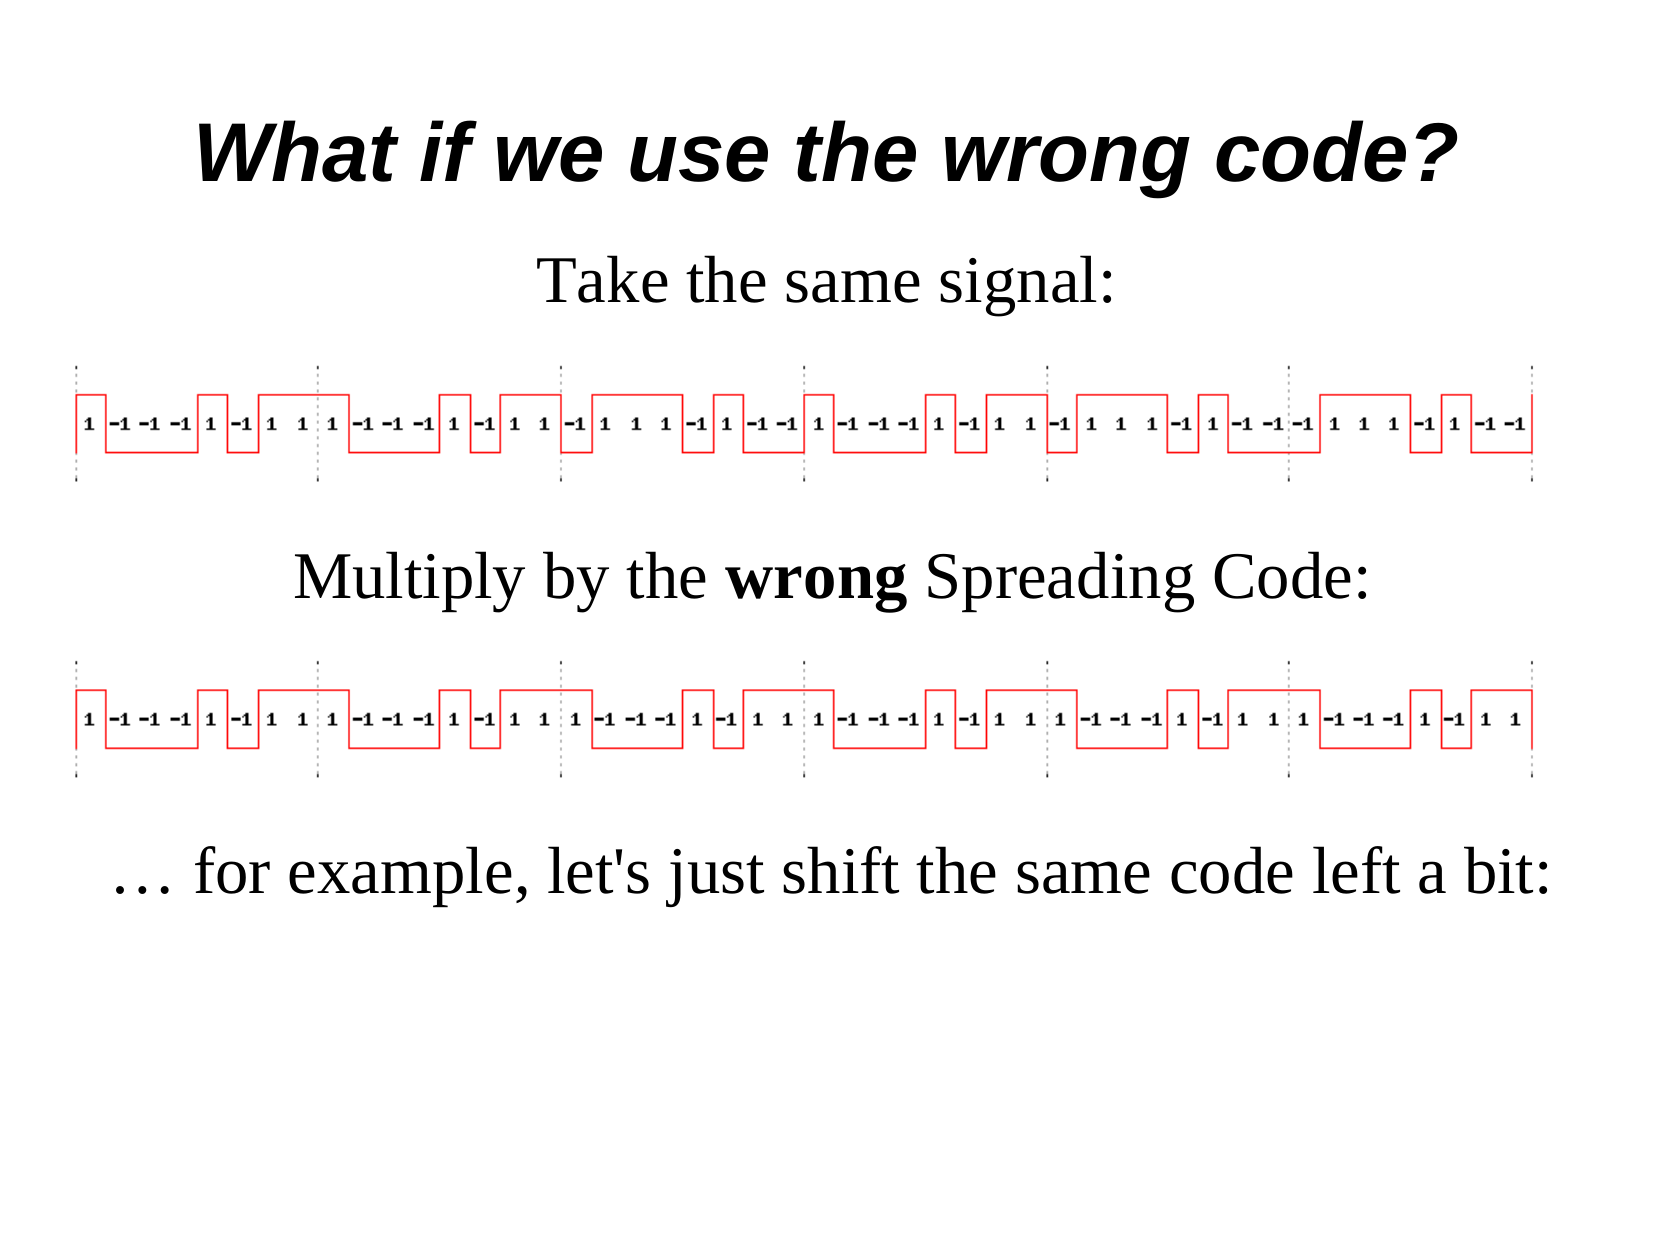

# What if we use the wrong code?
Take the same signal:
Multiply by the wrong Spreading Code:
… for example, let's just shift the same code left a bit: